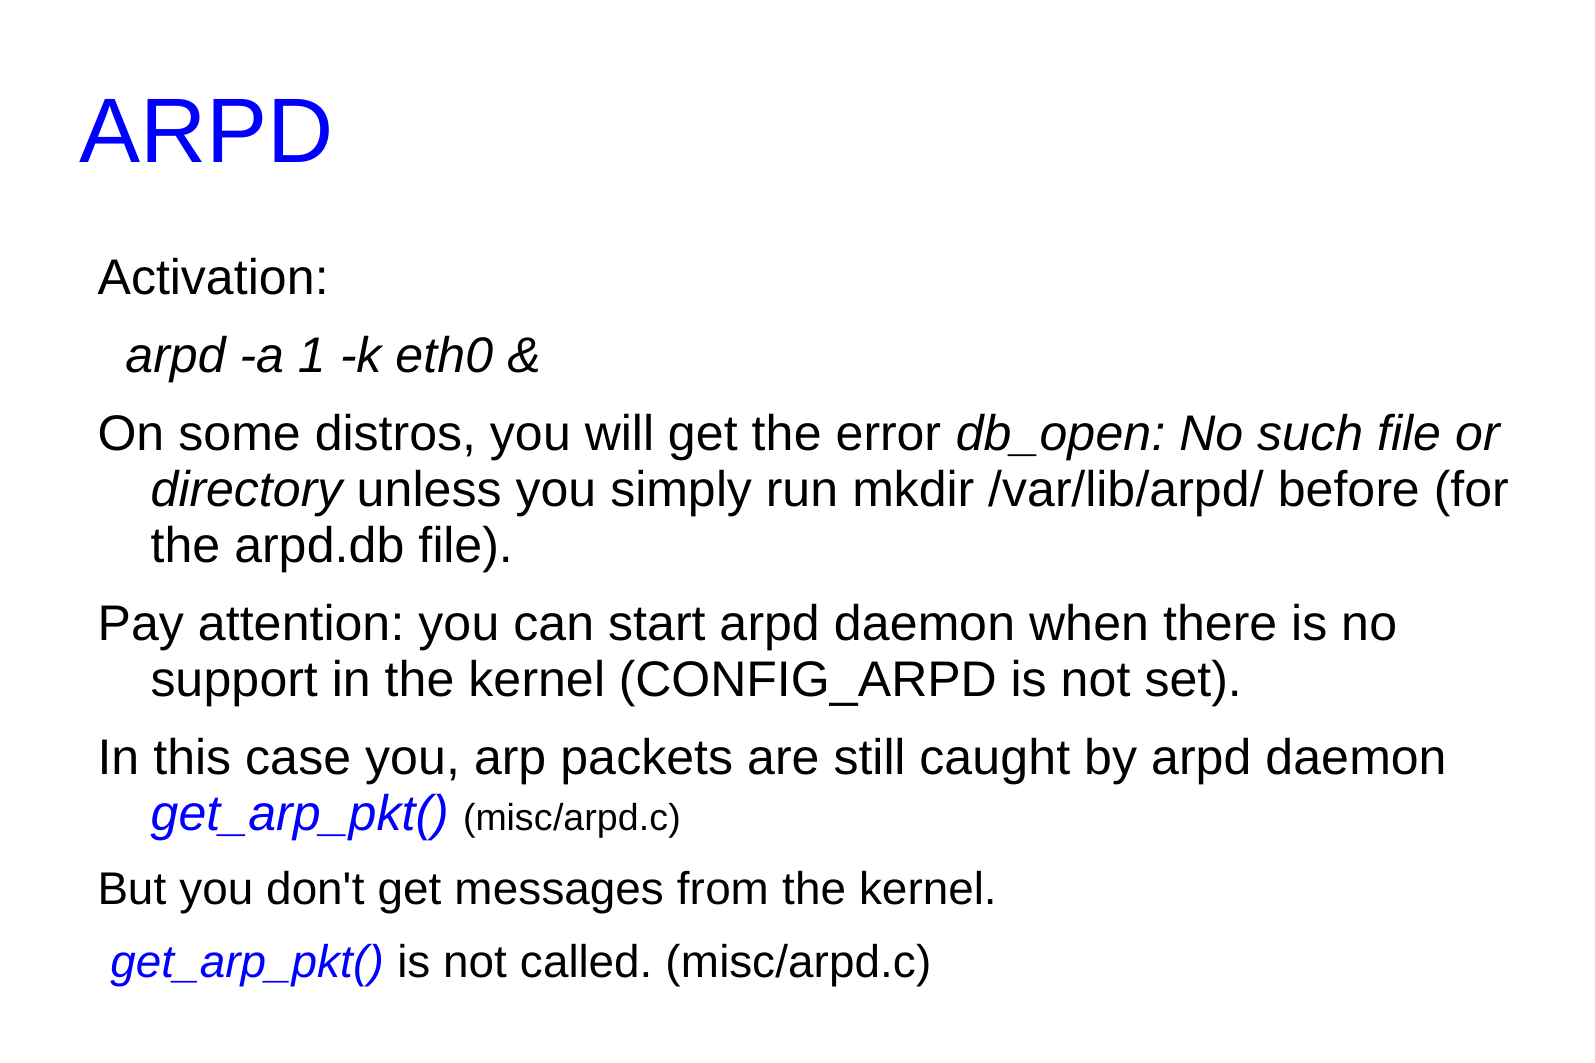

# ARPD
Activation:
 arpd -a 1 -k eth0 &
On some distros, you will get the error db_open: No such file or directory unless you simply run mkdir /var/lib/arpd/ before (for the arpd.db file).
Pay attention: you can start arpd daemon when there is no support in the kernel (CONFIG_ARPD is not set).
In this case you, arp packets are still caught by arpd daemon get_arp_pkt() (misc/arpd.c)
But you don't get messages from the kernel.
 get_arp_pkt() is not called. (misc/arpd.c)